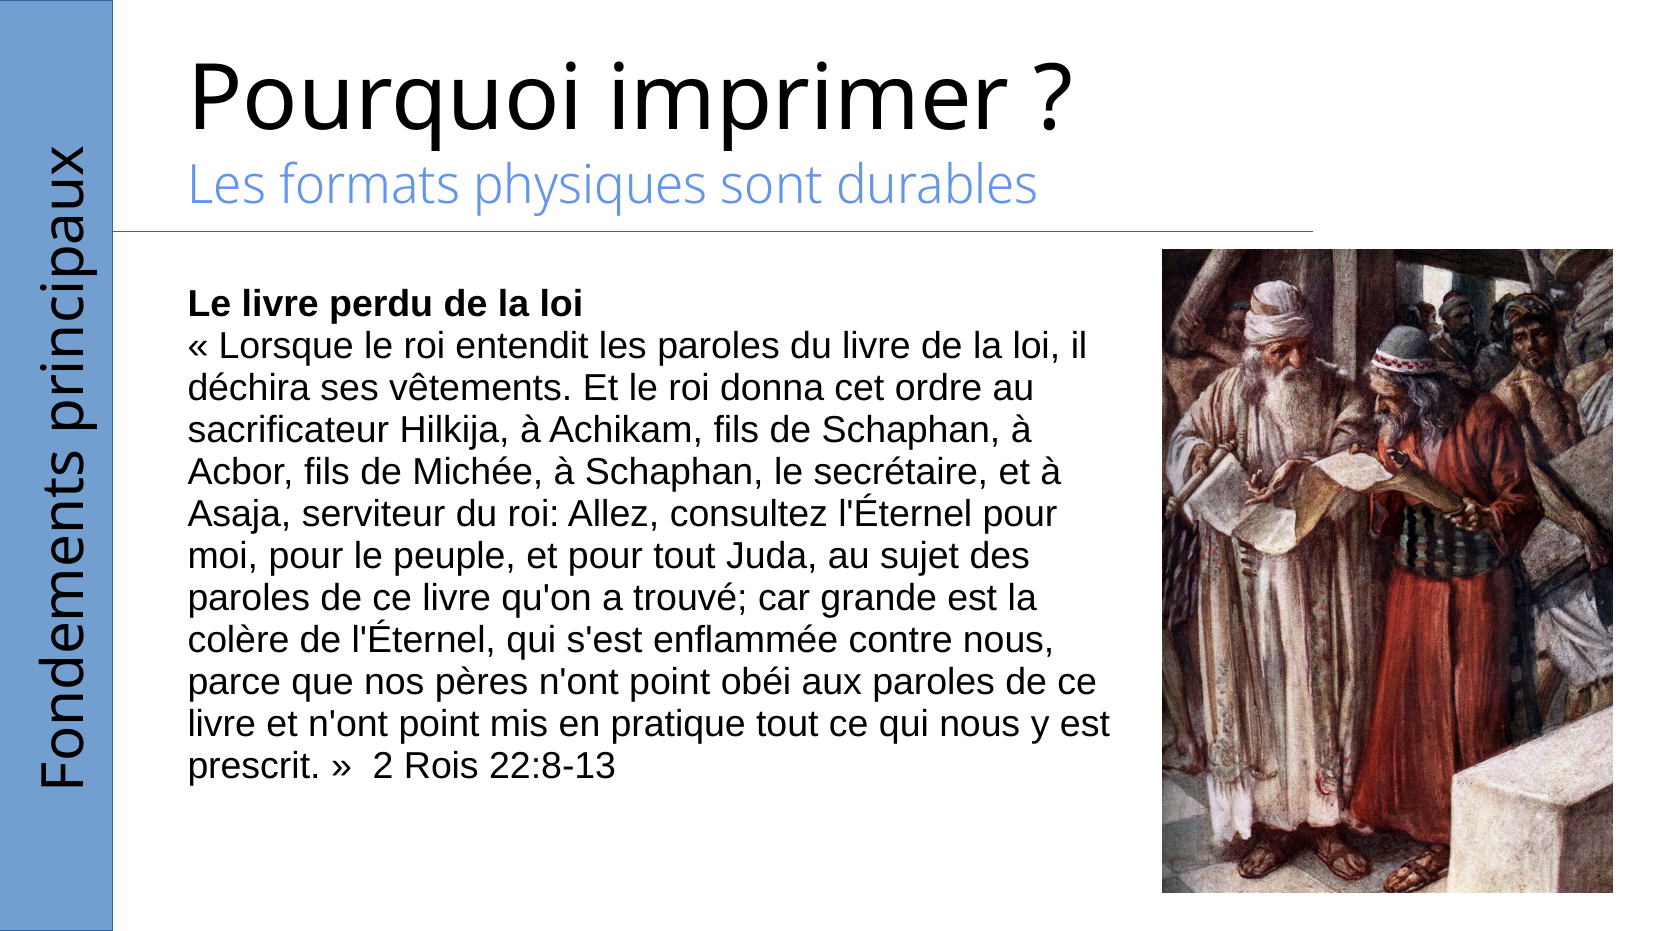

# Pourquoi imprimer ?
Les formats physiques sont durables
Le livre perdu de la loi
« Lorsque le roi entendit les paroles du livre de la loi, il déchira ses vêtements. Et le roi donna cet ordre au sacrificateur Hilkija, à Achikam, fils de Schaphan, à Acbor, fils de Michée, à Schaphan, le secrétaire, et à Asaja, serviteur du roi: Allez, consultez l'Éternel pour moi, pour le peuple, et pour tout Juda, au sujet des paroles de ce livre qu'on a trouvé; car grande est la colère de l'Éternel, qui s'est enflammée contre nous, parce que nos pères n'ont point obéi aux paroles de ce livre et n'ont point mis en pratique tout ce qui nous y est prescrit. » 2 Rois 22:8-13
Fondements principaux